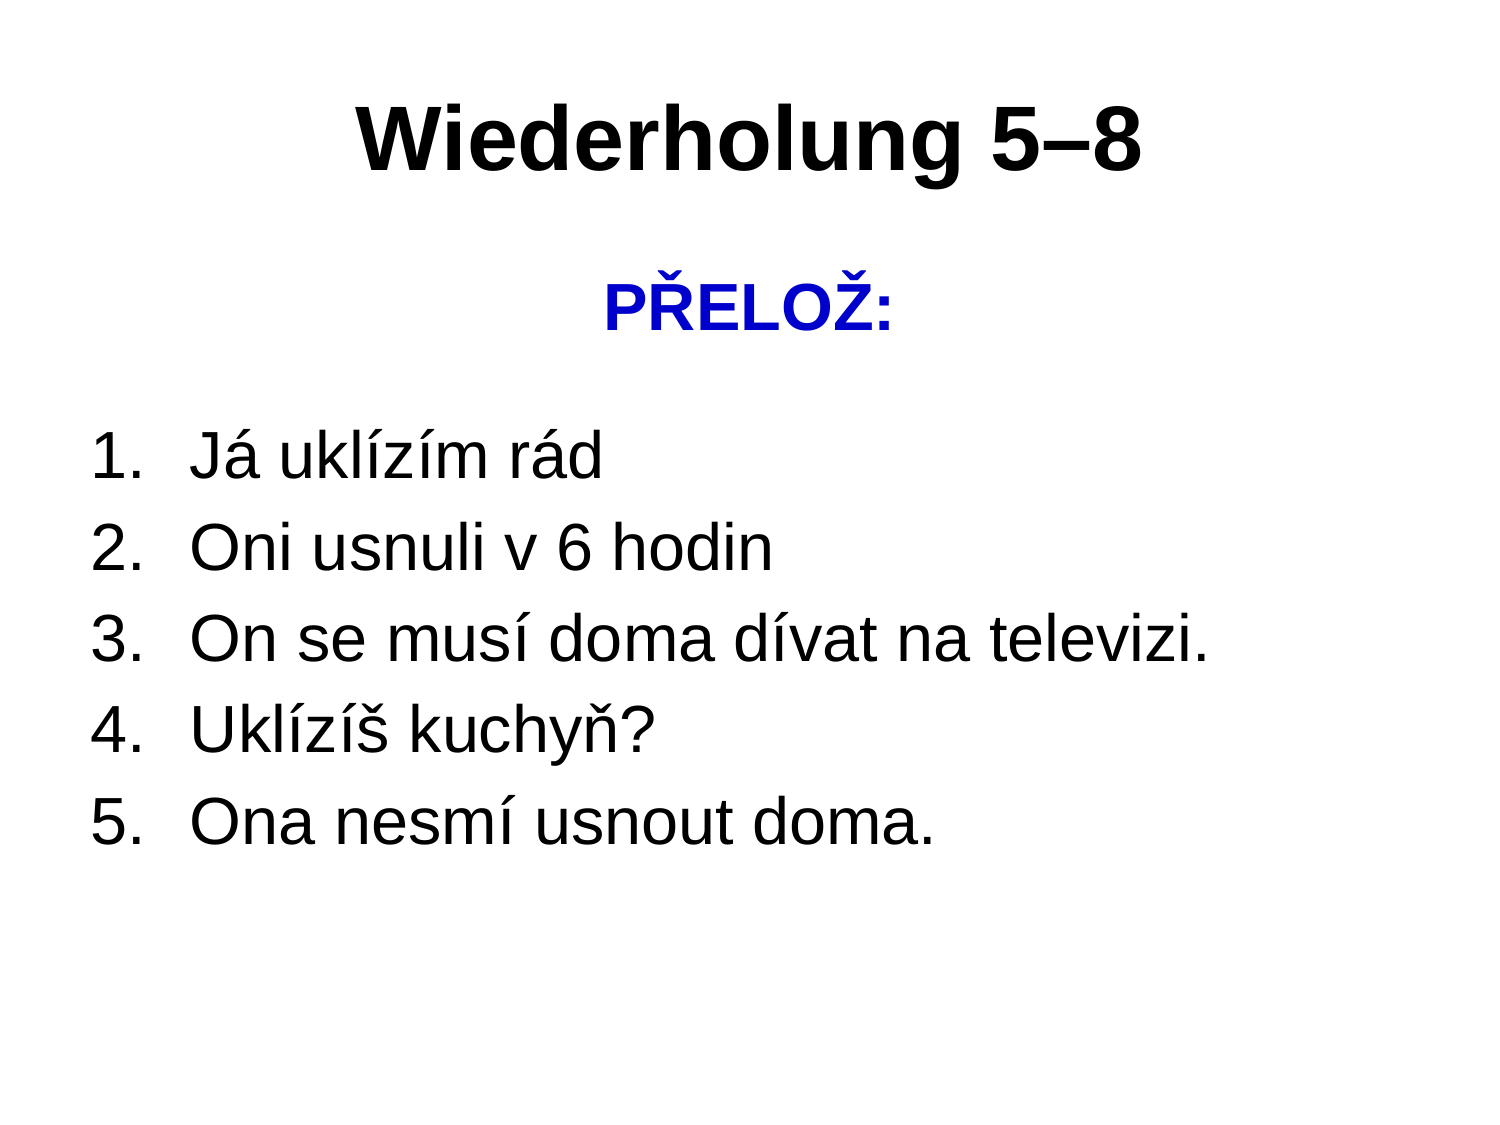

# Wiederholung 5–8
PŘELOŽ:
Já uklízím rád
Oni usnuli v 6 hodin
On se musí doma dívat na televizi.
Uklízíš kuchyň?
Ona nesmí usnout doma.